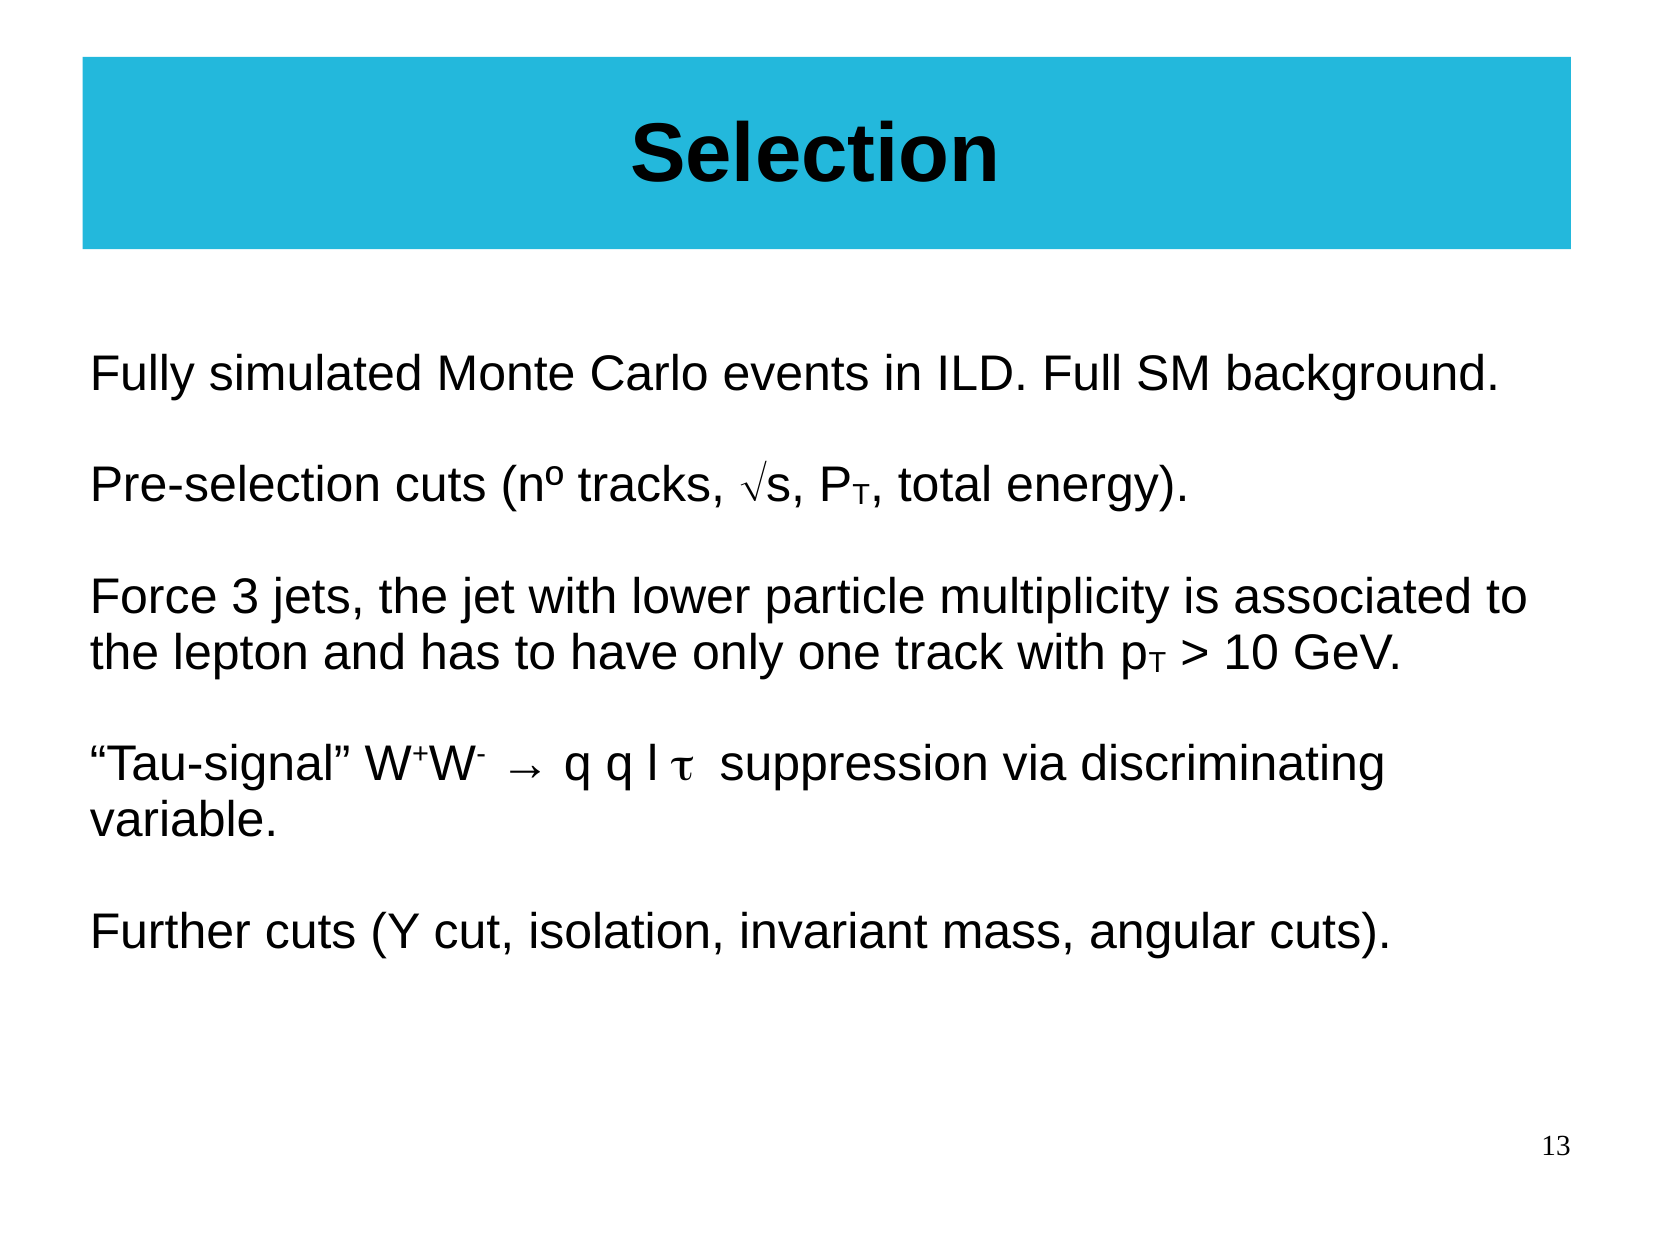

# Total
Selection
Fully simulated Monte Carlo events in ILD. Full SM background.
Pre-selection cuts (nº tracks, Ös, PT, total energy).
Force 3 jets, the jet with lower particle multiplicity is associated to the lepton and has to have only one track with pT > 10 GeV.
“Tau-signal” W+W- → q q l t suppression via discriminating variable.
Further cuts (Y cut, isolation, invariant mass, angular cuts).
13